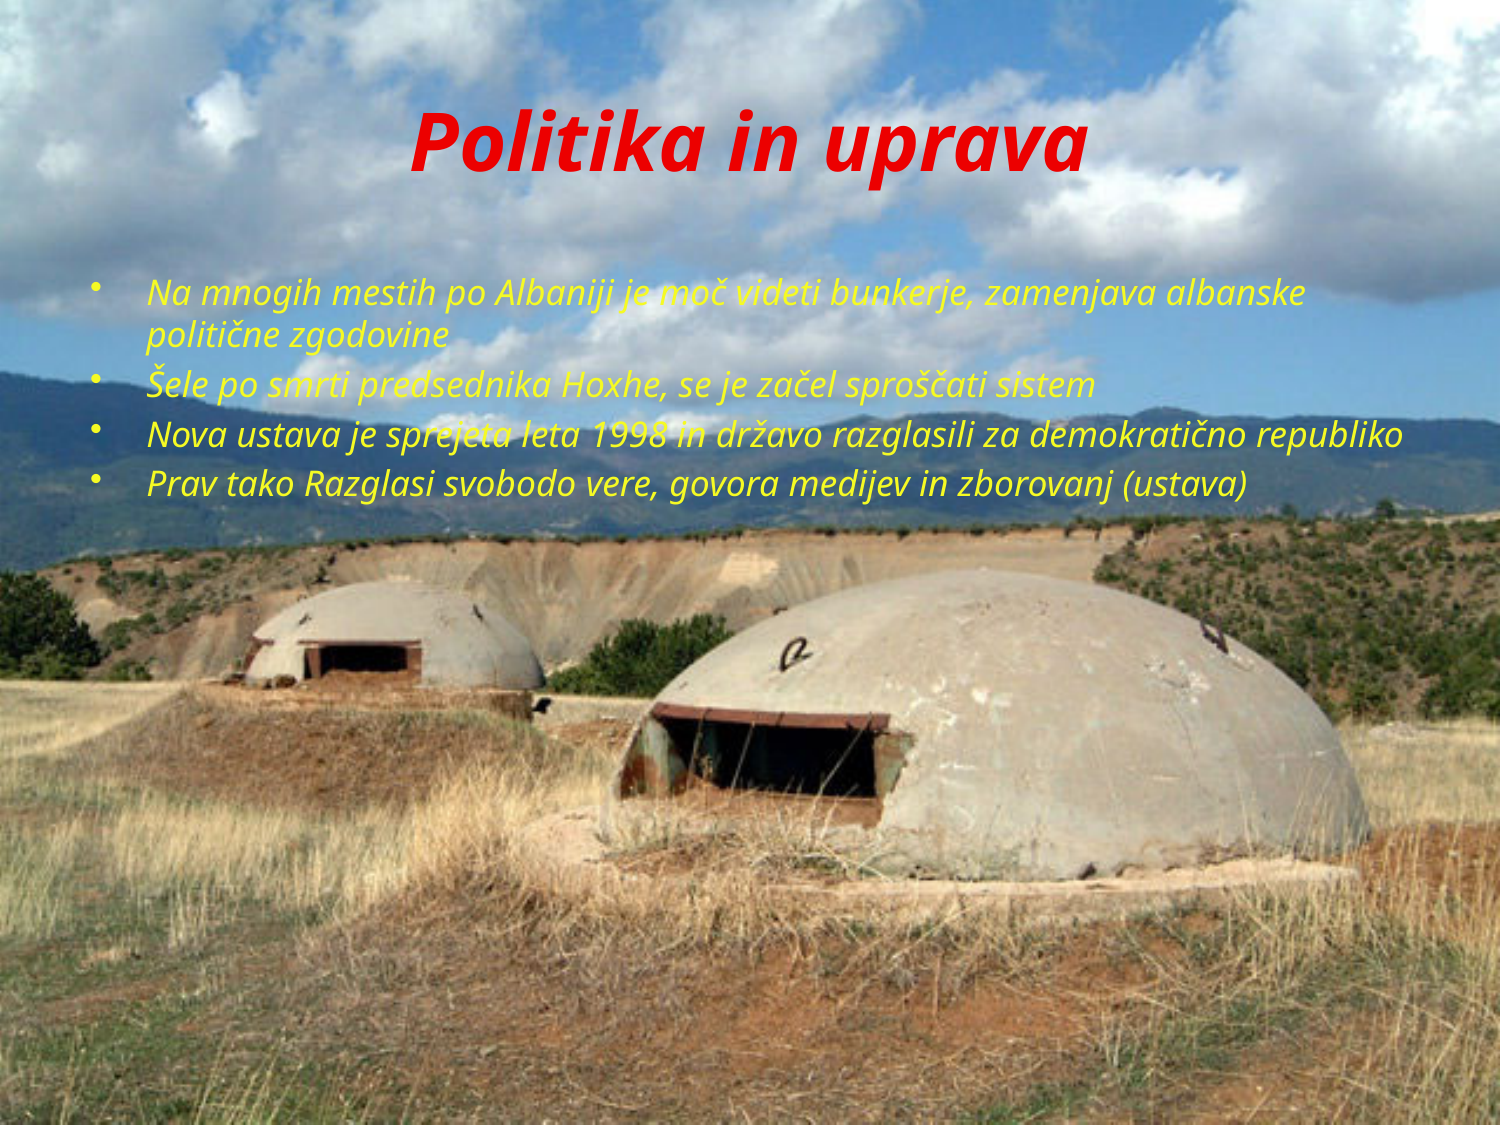

# Politika in uprava
Na mnogih mestih po Albaniji je moč videti bunkerje, zamenjava albanske politične zgodovine
Šele po smrti predsednika Hoxhe, se je začel sproščati sistem
Nova ustava je sprejeta leta 1998 in državo razglasili za demokratično republiko
Prav tako Razglasi svobodo vere, govora medijev in zborovanj (ustava)